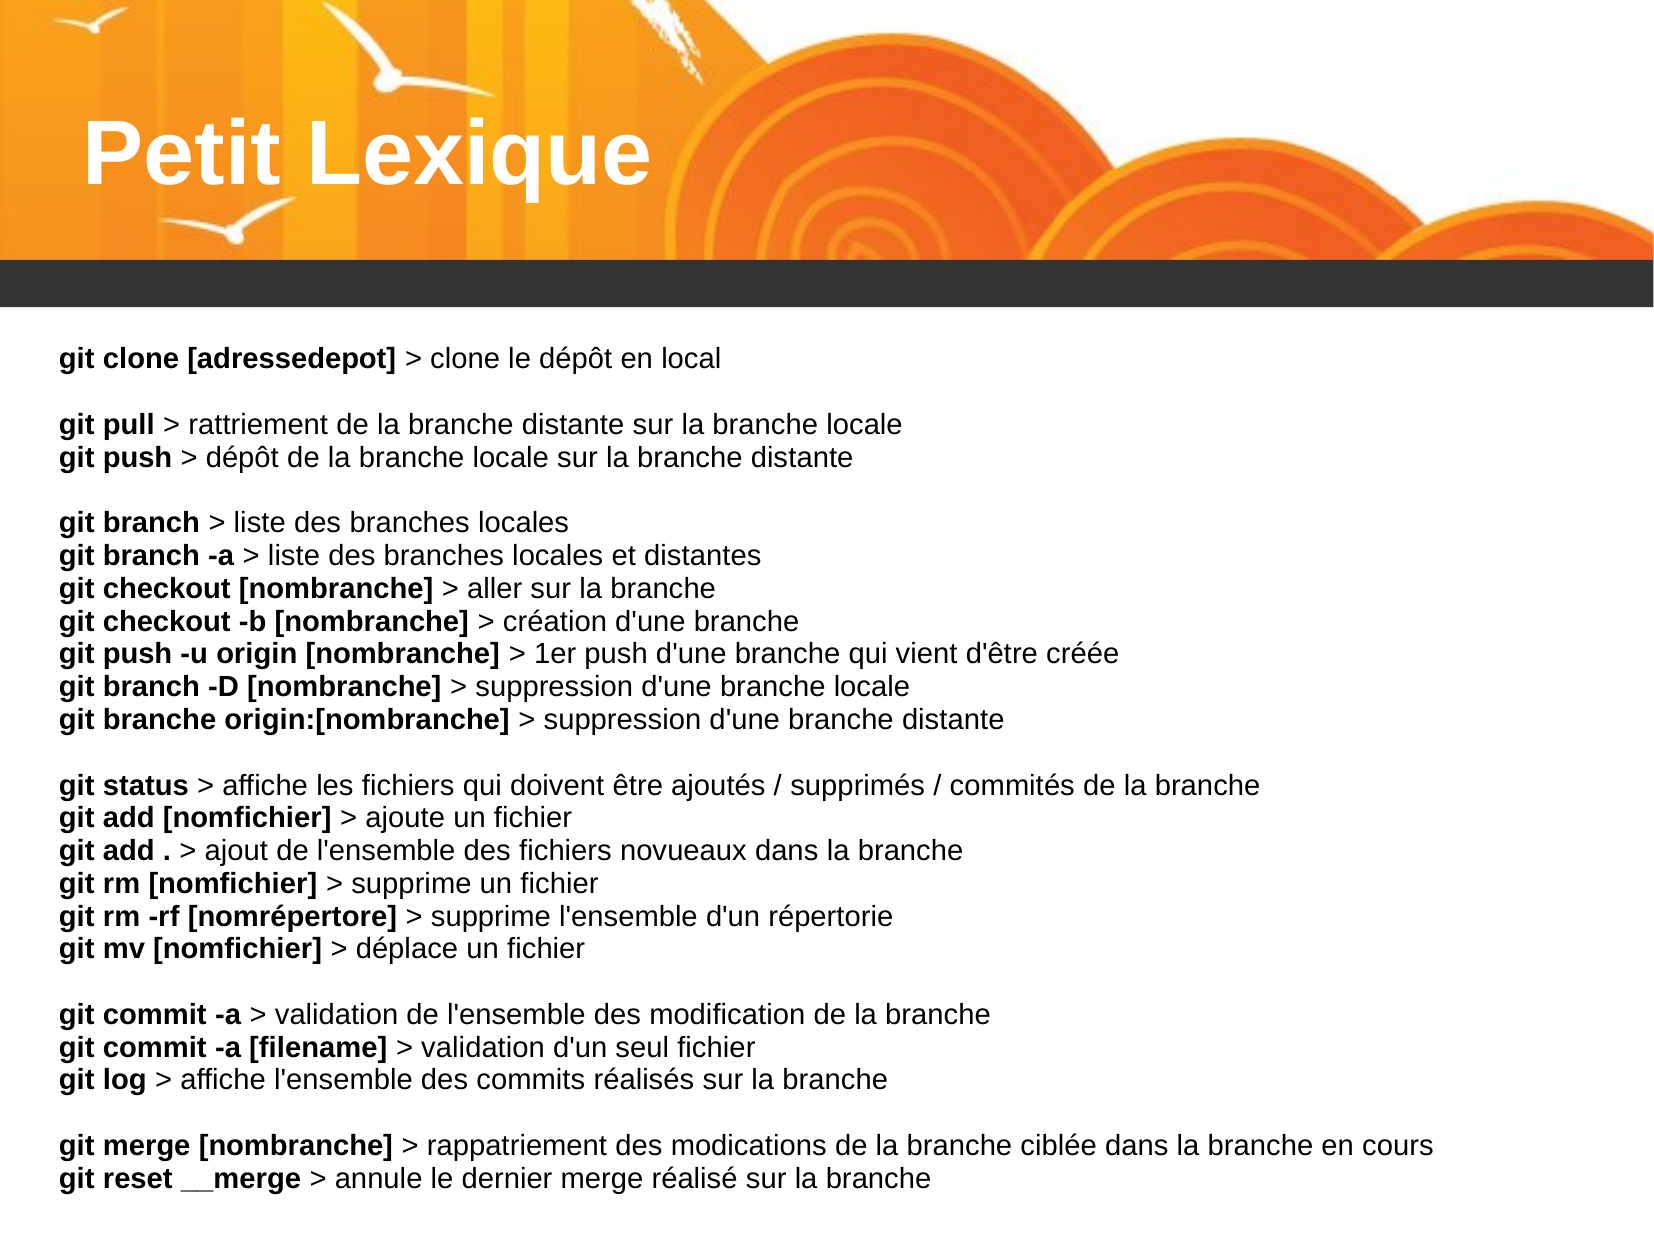

# Petit Lexique
git clone [adressedepot] > clone le dépôt en local
git pull > rattriement de la branche distante sur la branche locale
git push > dépôt de la branche locale sur la branche distante
git branch > liste des branches locales
git branch -a > liste des branches locales et distantes
git checkout [nombranche] > aller sur la branche
git checkout -b [nombranche] > création d'une branche
git push -u origin [nombranche] > 1er push d'une branche qui vient d'être créée
git branch -D [nombranche] > suppression d'une branche locale
git branche origin:[nombranche] > suppression d'une branche distante
git status > affiche les fichiers qui doivent être ajoutés / supprimés / commités de la branche
git add [nomfichier] > ajoute un fichier
git add . > ajout de l'ensemble des fichiers novueaux dans la branche
git rm [nomfichier] > supprime un fichier
git rm -rf [nomrépertore] > supprime l'ensemble d'un répertorie
git mv [nomfichier] > déplace un fichier
git commit -a > validation de l'ensemble des modification de la branche
git commit -a [filename] > validation d'un seul fichier
git log > affiche l'ensemble des commits réalisés sur la branche
git merge [nombranche] > rappatriement des modications de la branche ciblée dans la branche en cours
git reset __merge > annule le dernier merge réalisé sur la branche